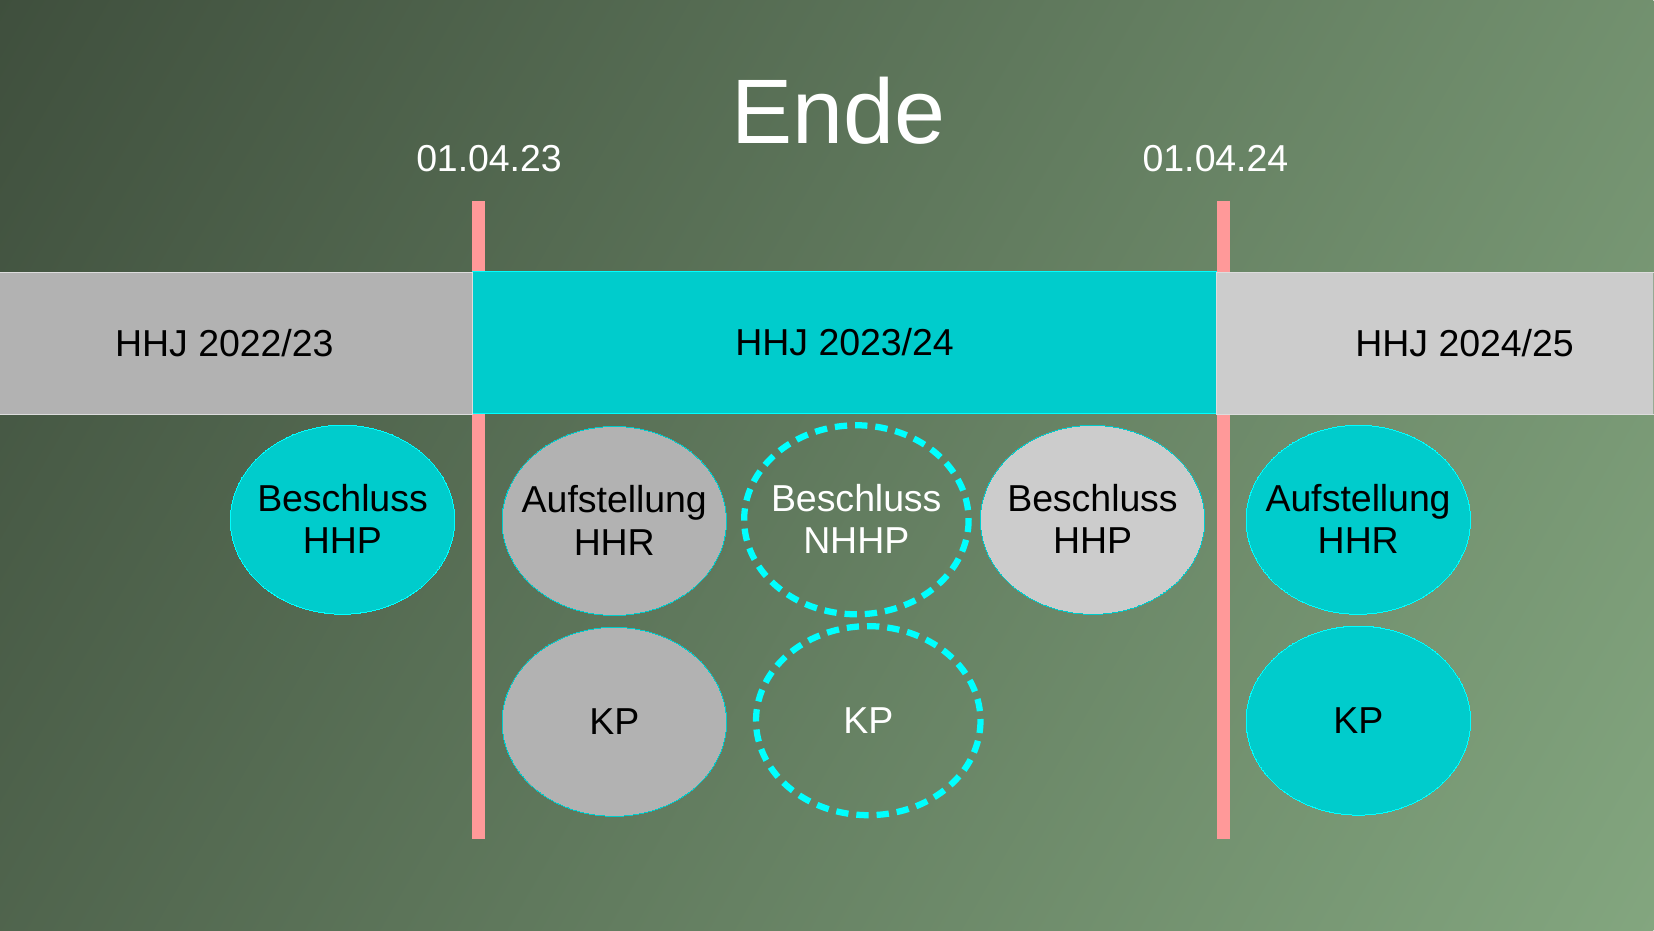

# Ende
01.04.23
01.04.24
HHJ 2023/24
HHJ 2022/23
HHJ 2024/25
Beschluss
HHP
Beschluss
NHHP
Aufstellung
HHR
Beschluss
HHP
Aufstellung
HHR
KP
KP
KP